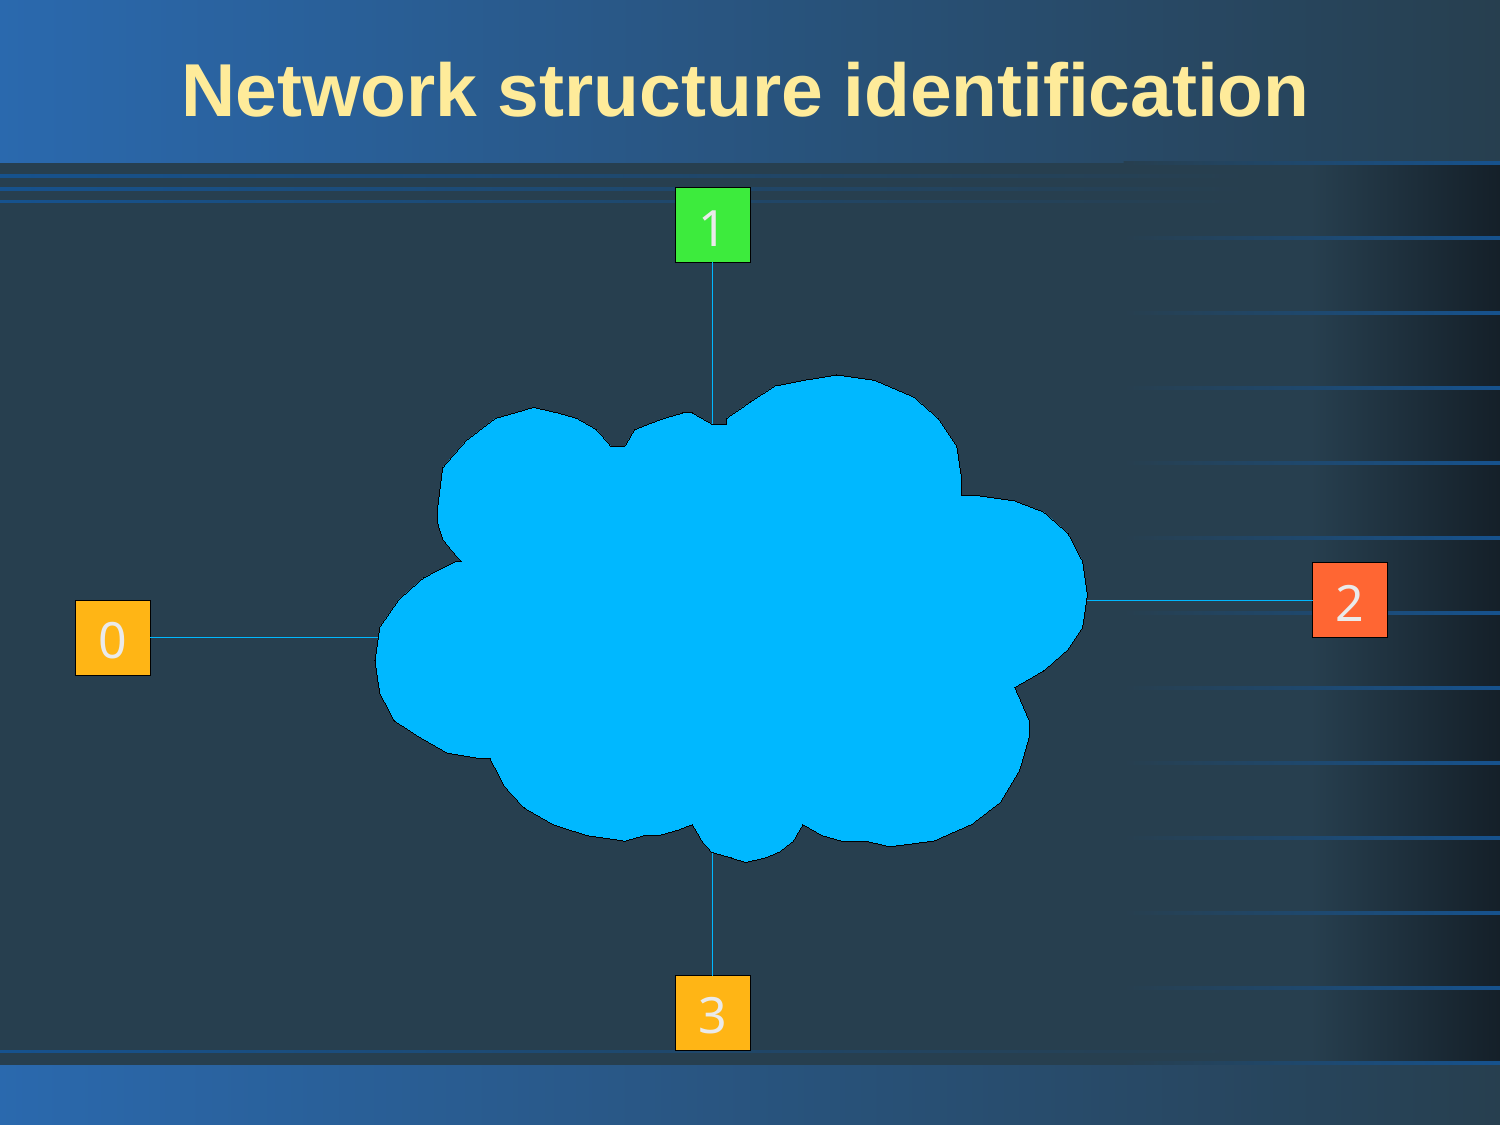

# Network structure identification
1
2
0
3